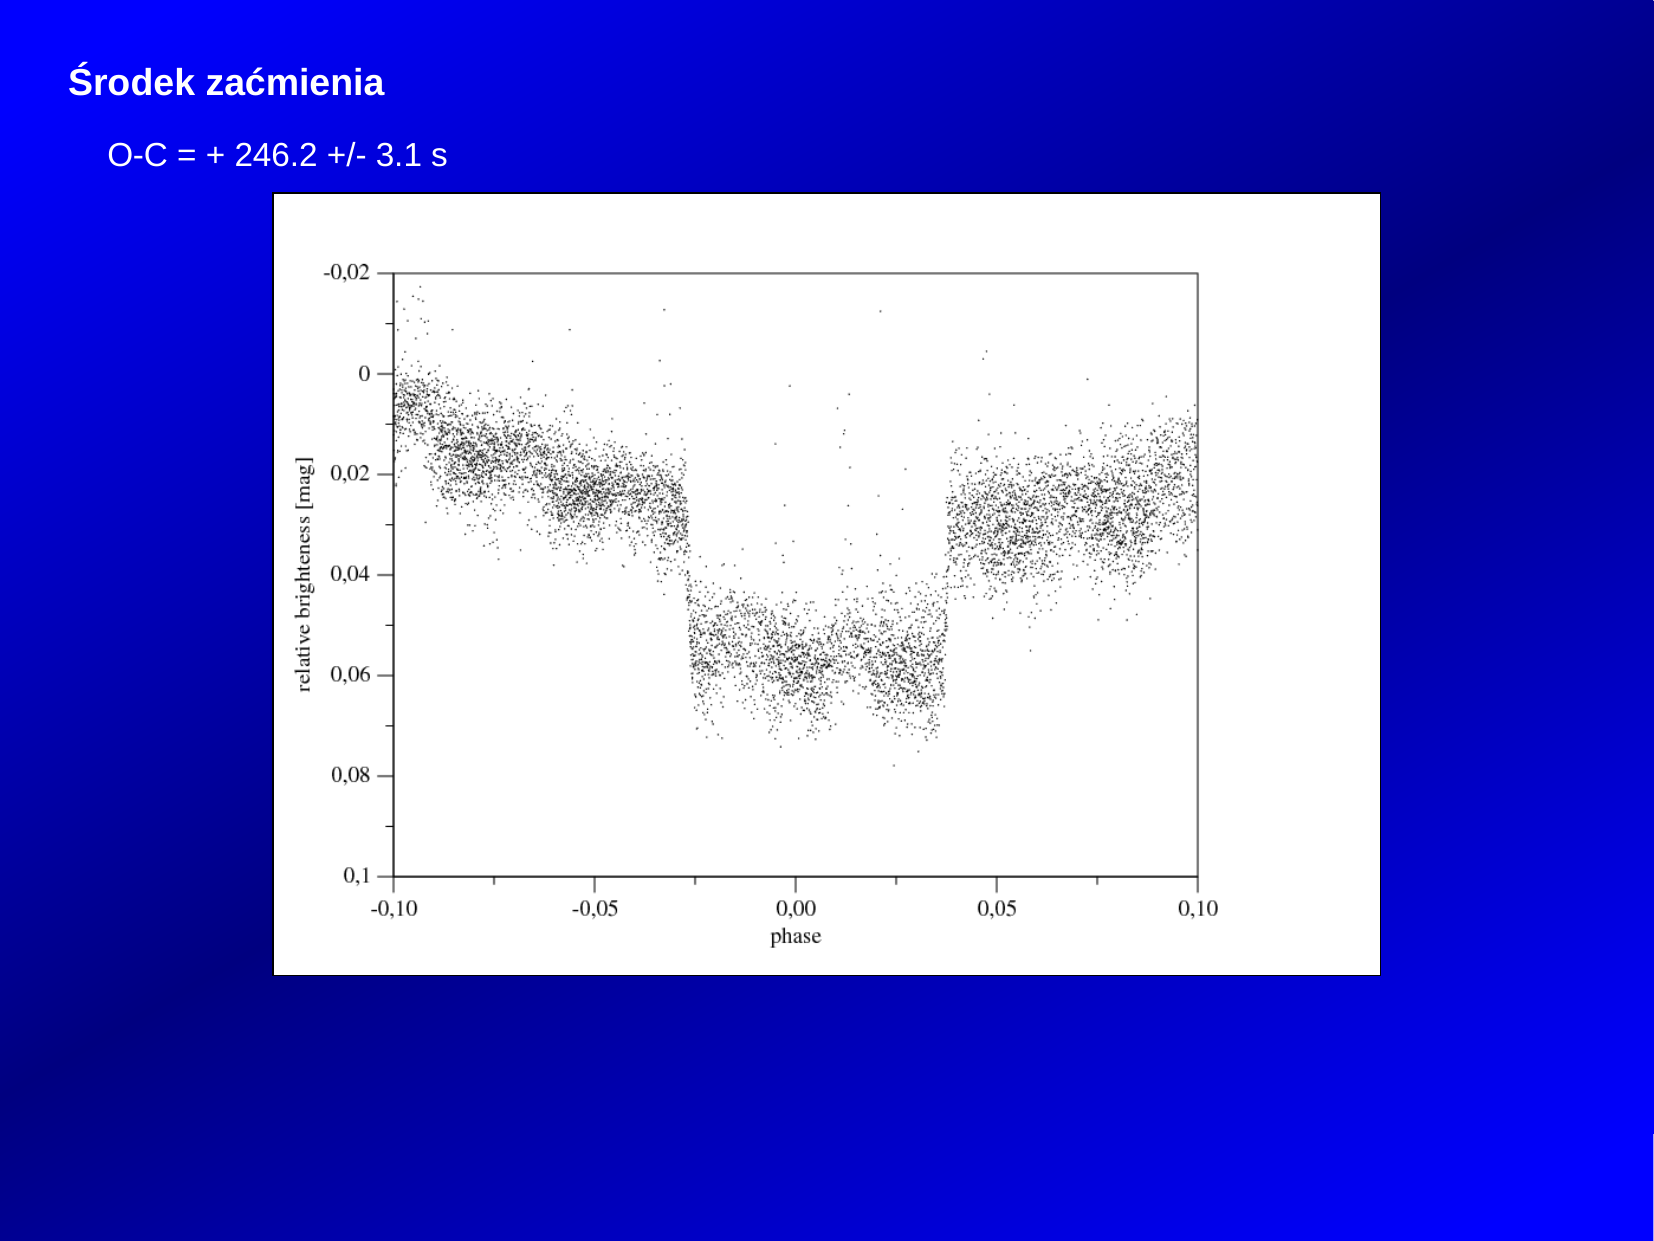

Środek zaćmienia
O-C = + 246.2 +/- 3.1 s